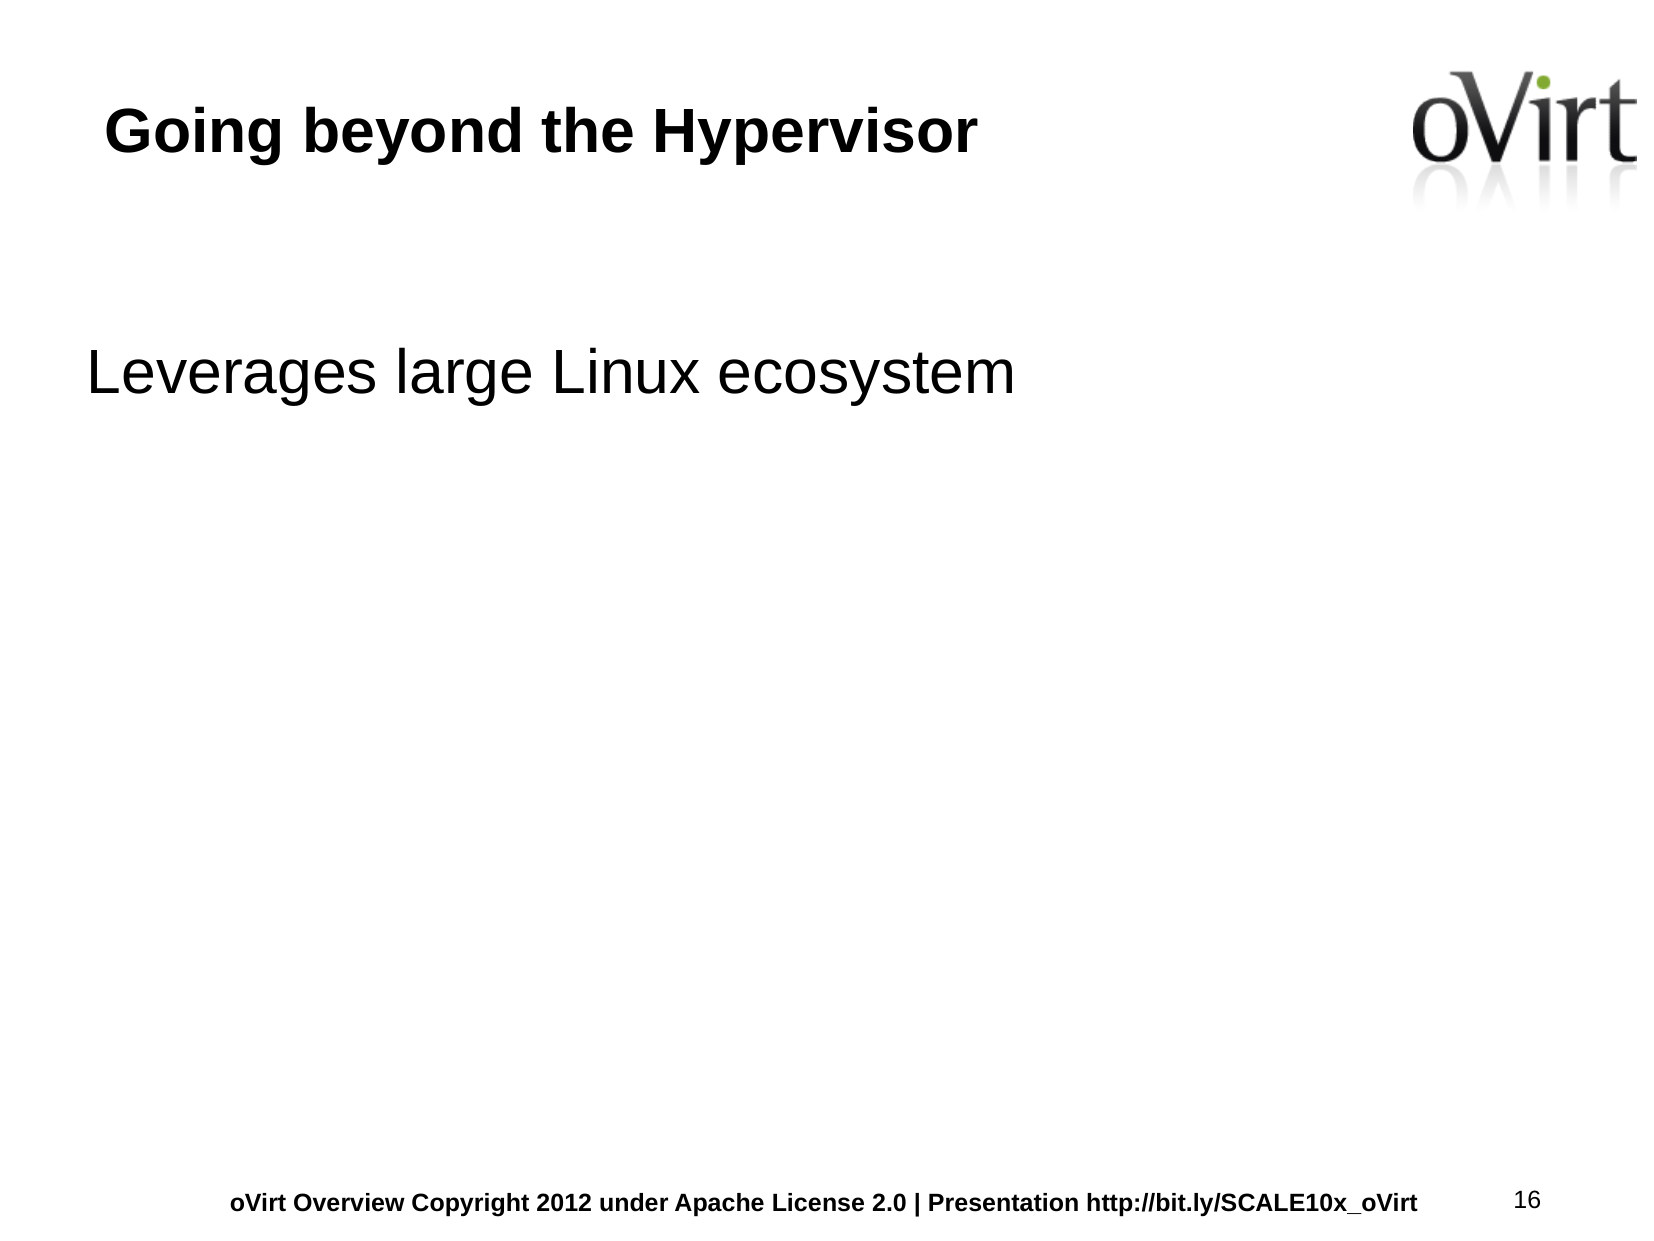

# Going beyond the Hypervisor
Leverages large Linux ecosystem